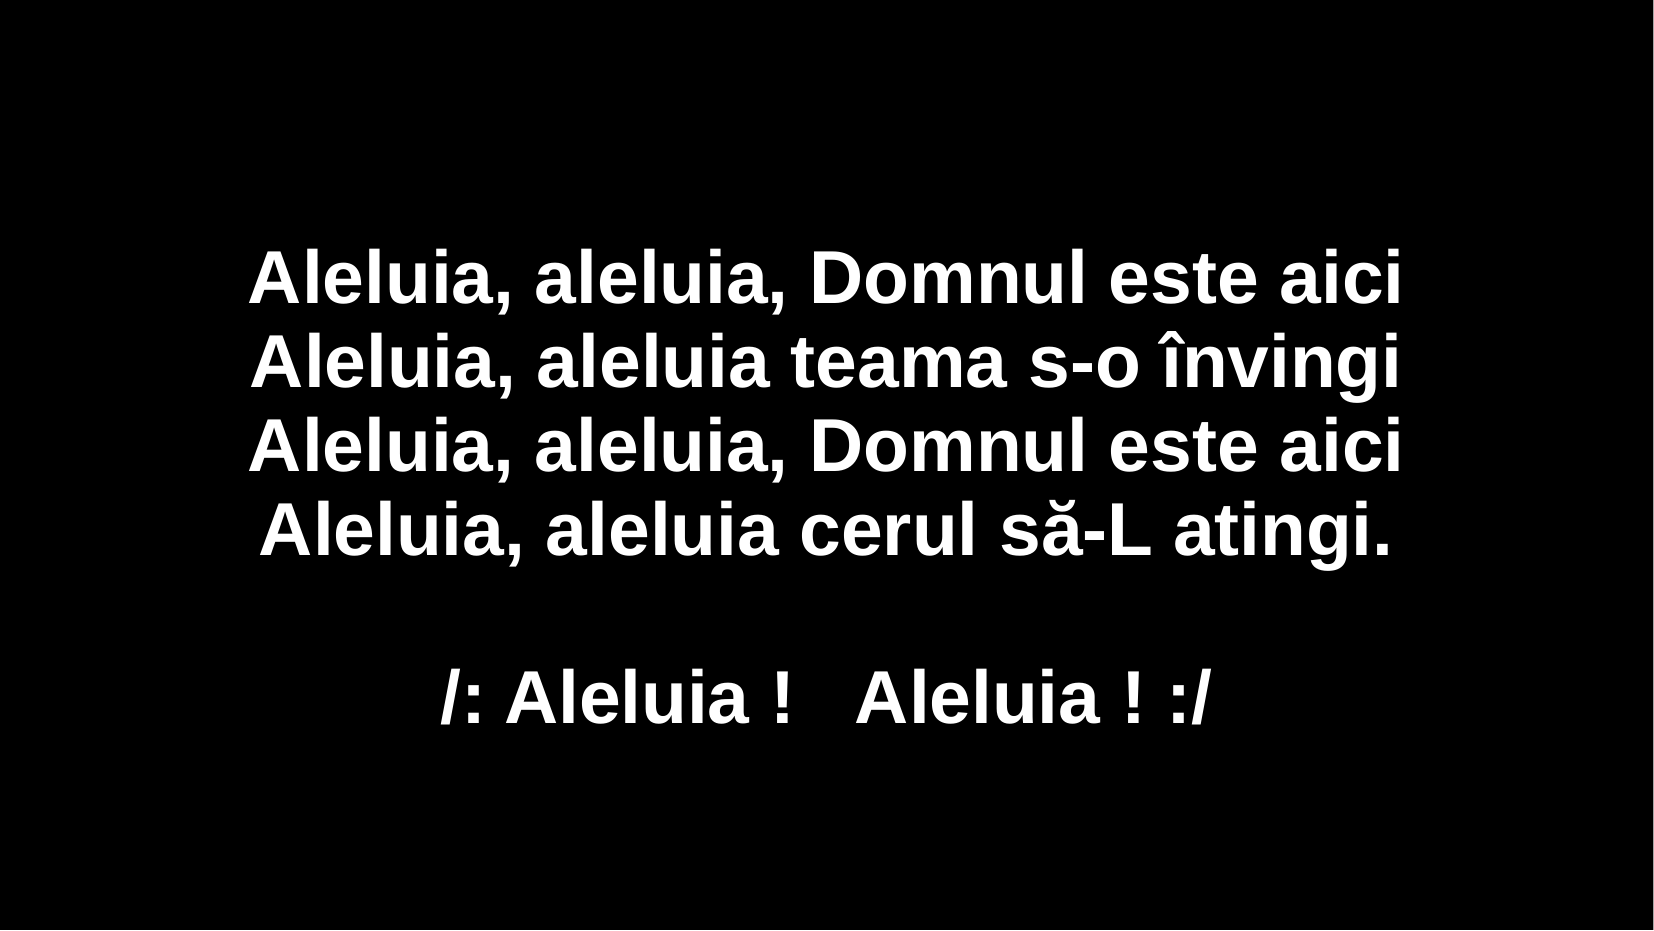

Aleluia, aleluia, Domnul este aici
Aleluia, aleluia teama s-o învingi
Aleluia, aleluia, Domnul este aici
Aleluia, aleluia cerul să-L atingi.
/: Aleluia ! Aleluia ! :/